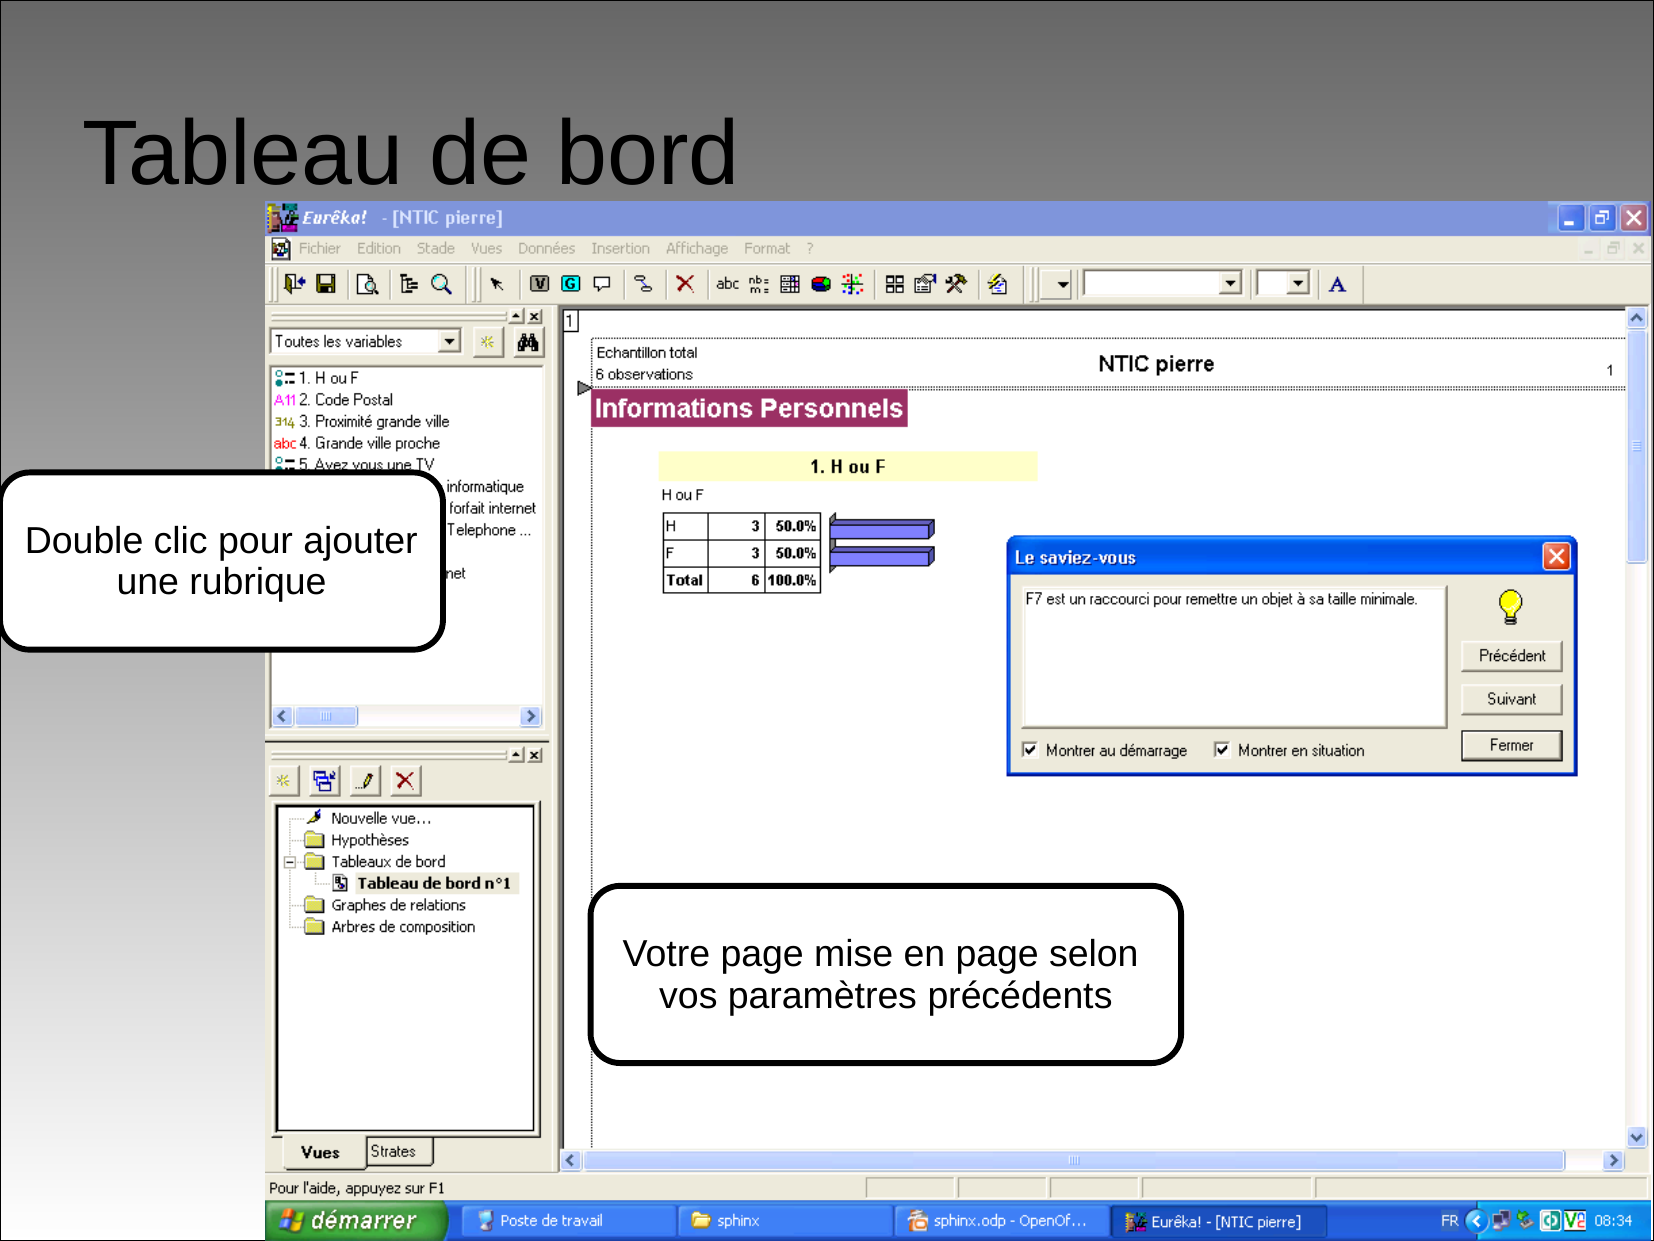

# Tableau de bord
Double clic pour ajouter
une rubrique
Votre page mise en page selon
vos paramètres précédents